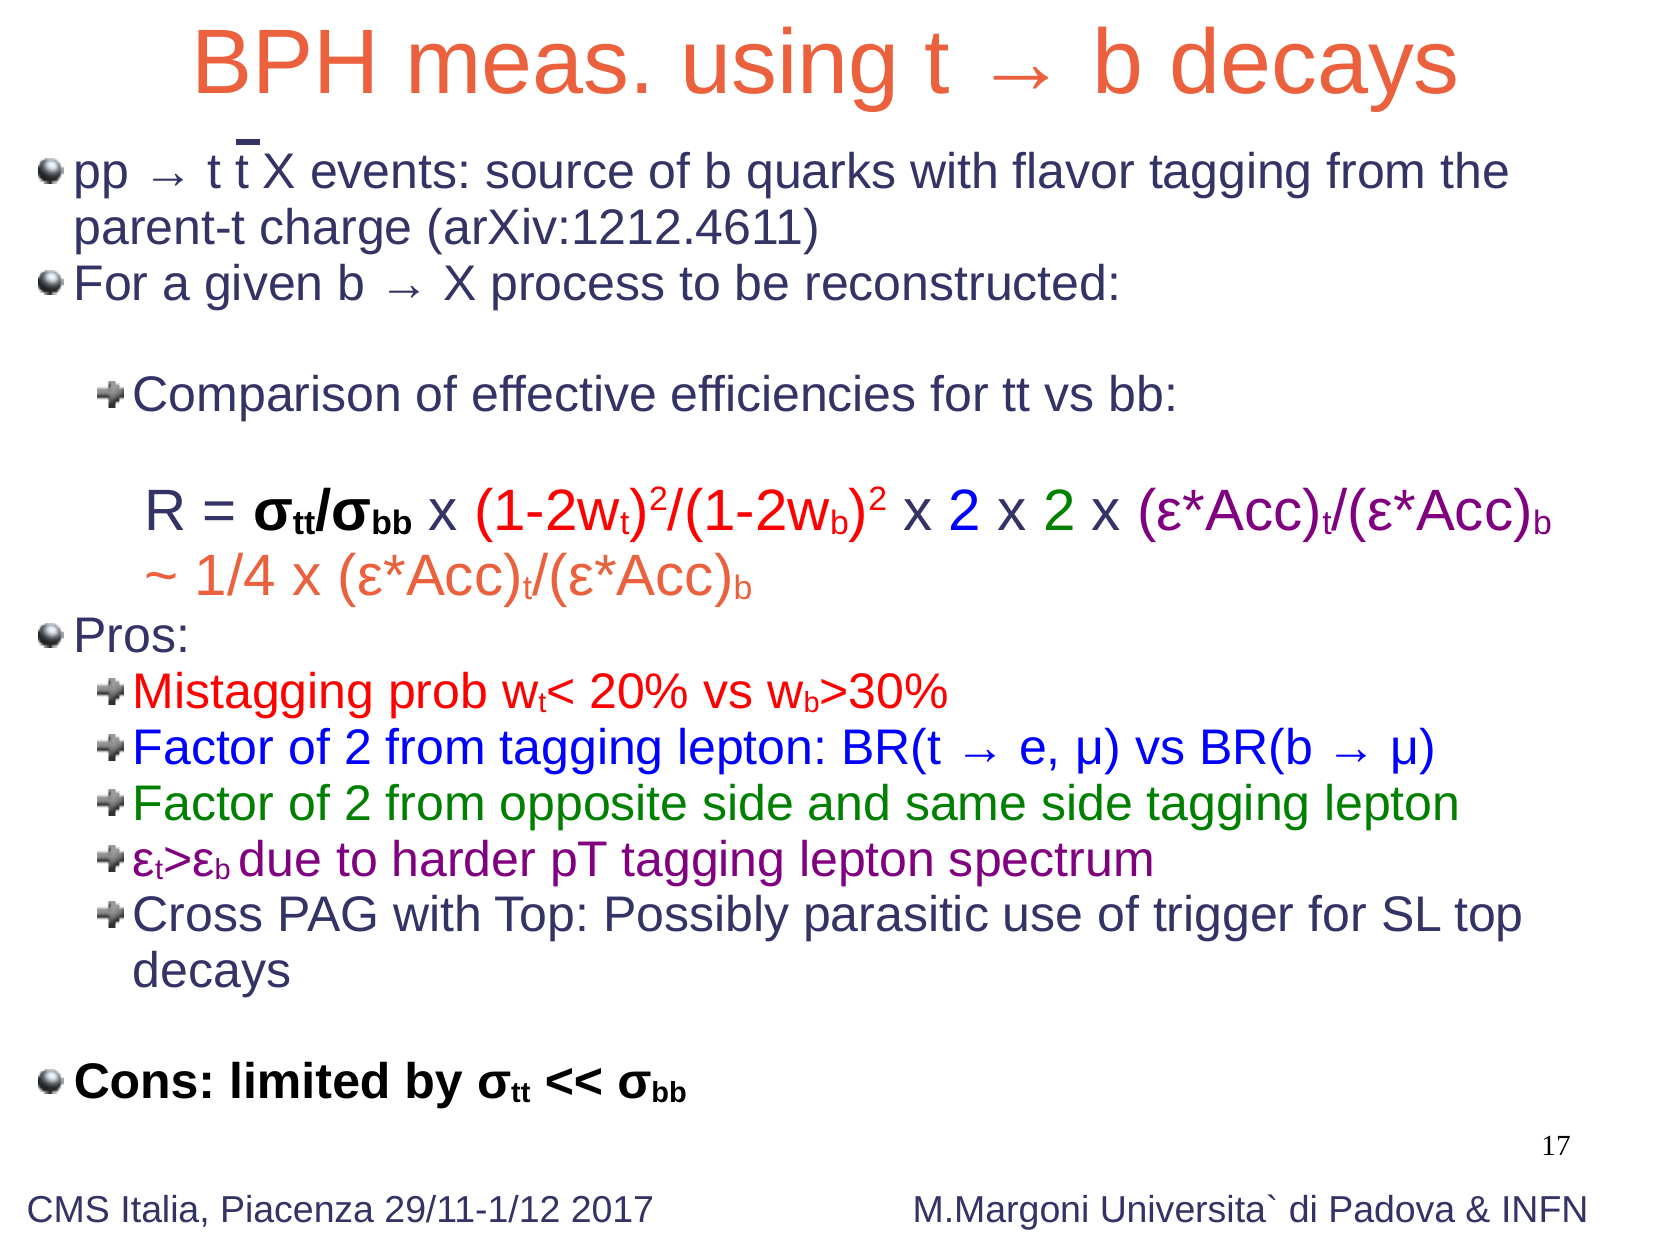

# BPH meas. using t → b decays
pp → t t X events: source of b quarks with flavor tagging from the
parent-t charge (arXiv:1212.4611)
For a given b → X process to be reconstructed:
Comparison of effective efficiencies for tt vs bb:
R = σtt/σbb x (1-2wt)2/(1-2wb)2 x 2 x 2 x (ε*Acc)t/(ε*Acc)b
~ 1/4 x (ε*Acc)t/(ε*Acc)b
Pros:
Mistagging prob wt< 20% vs wb>30%
Factor of 2 from tagging lepton: BR(t → e, μ) vs BR(b → μ)
Factor of 2 from opposite side and same side tagging lepton
εt>εb due to harder pT tagging lepton spectrum
Cross PAG with Top: Possibly parasitic use of trigger for SL top decays
Cons: limited by σtt << σbb
17
CMS Italia, Piacenza 29/11-1/12 2017				M.Margoni Universita` di Padova & INFN